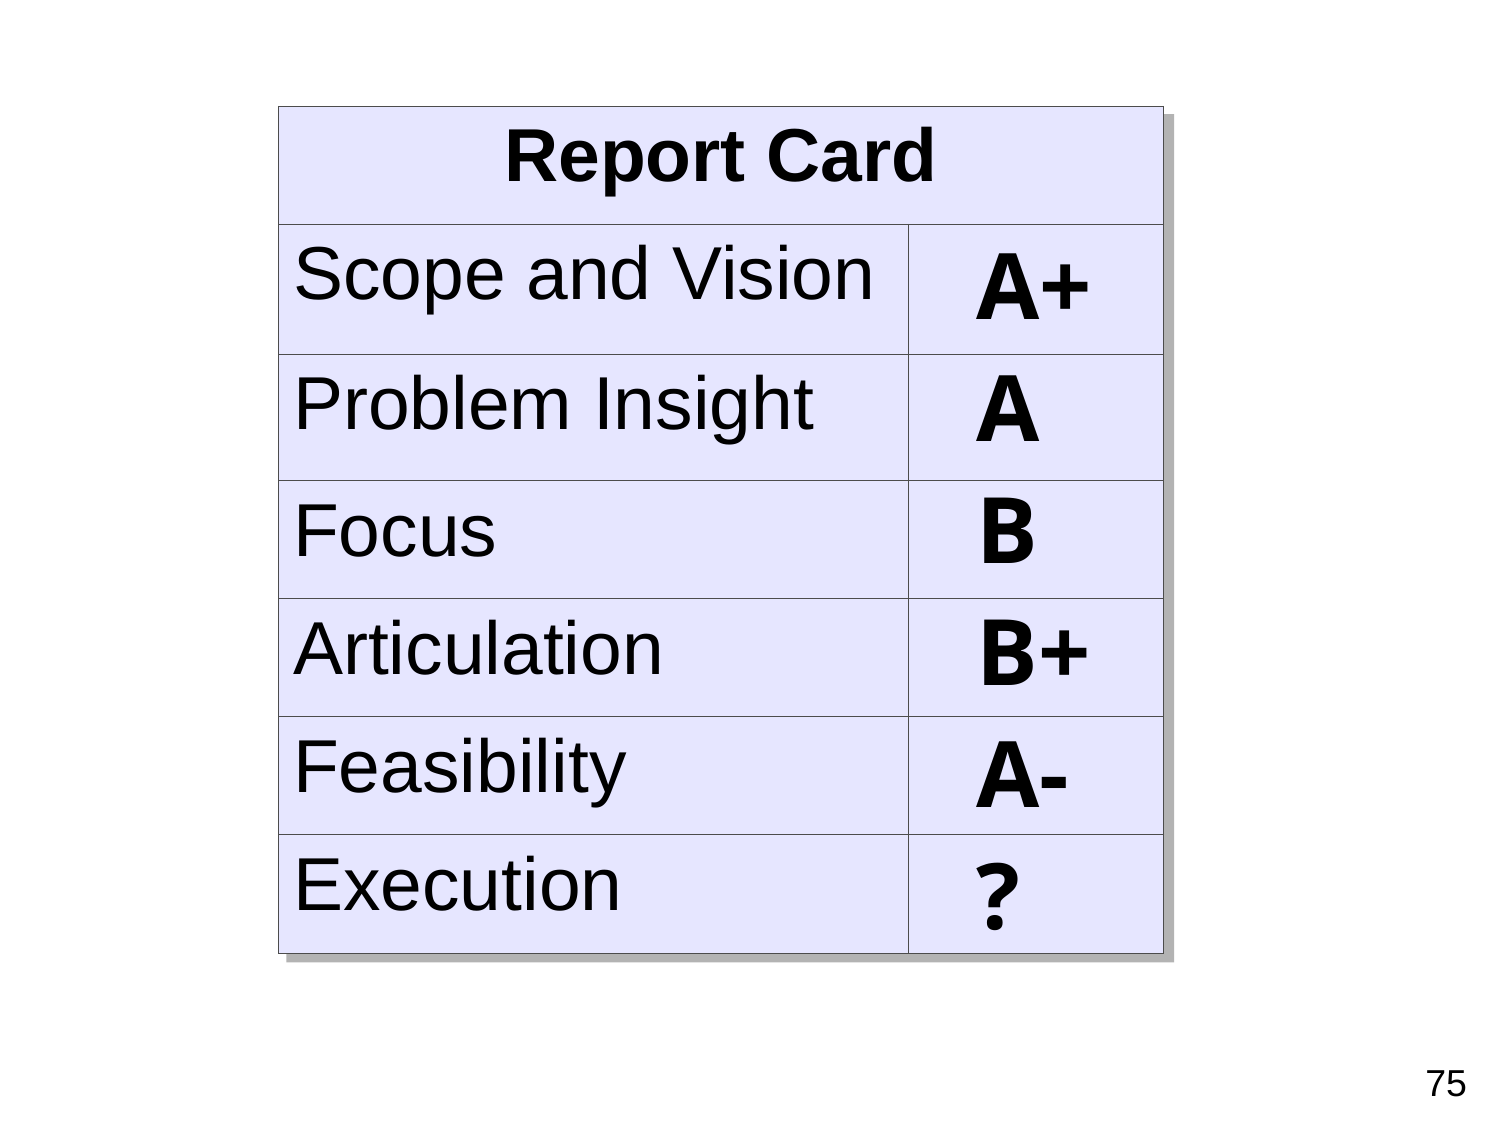

| Report Card | |
| --- | --- |
| Scope and Vision | |
| Problem Insight | |
| Focus | |
| Articulation | |
| Feasibility | |
| Execution | |
A+
A
B
B+
A-
?
75